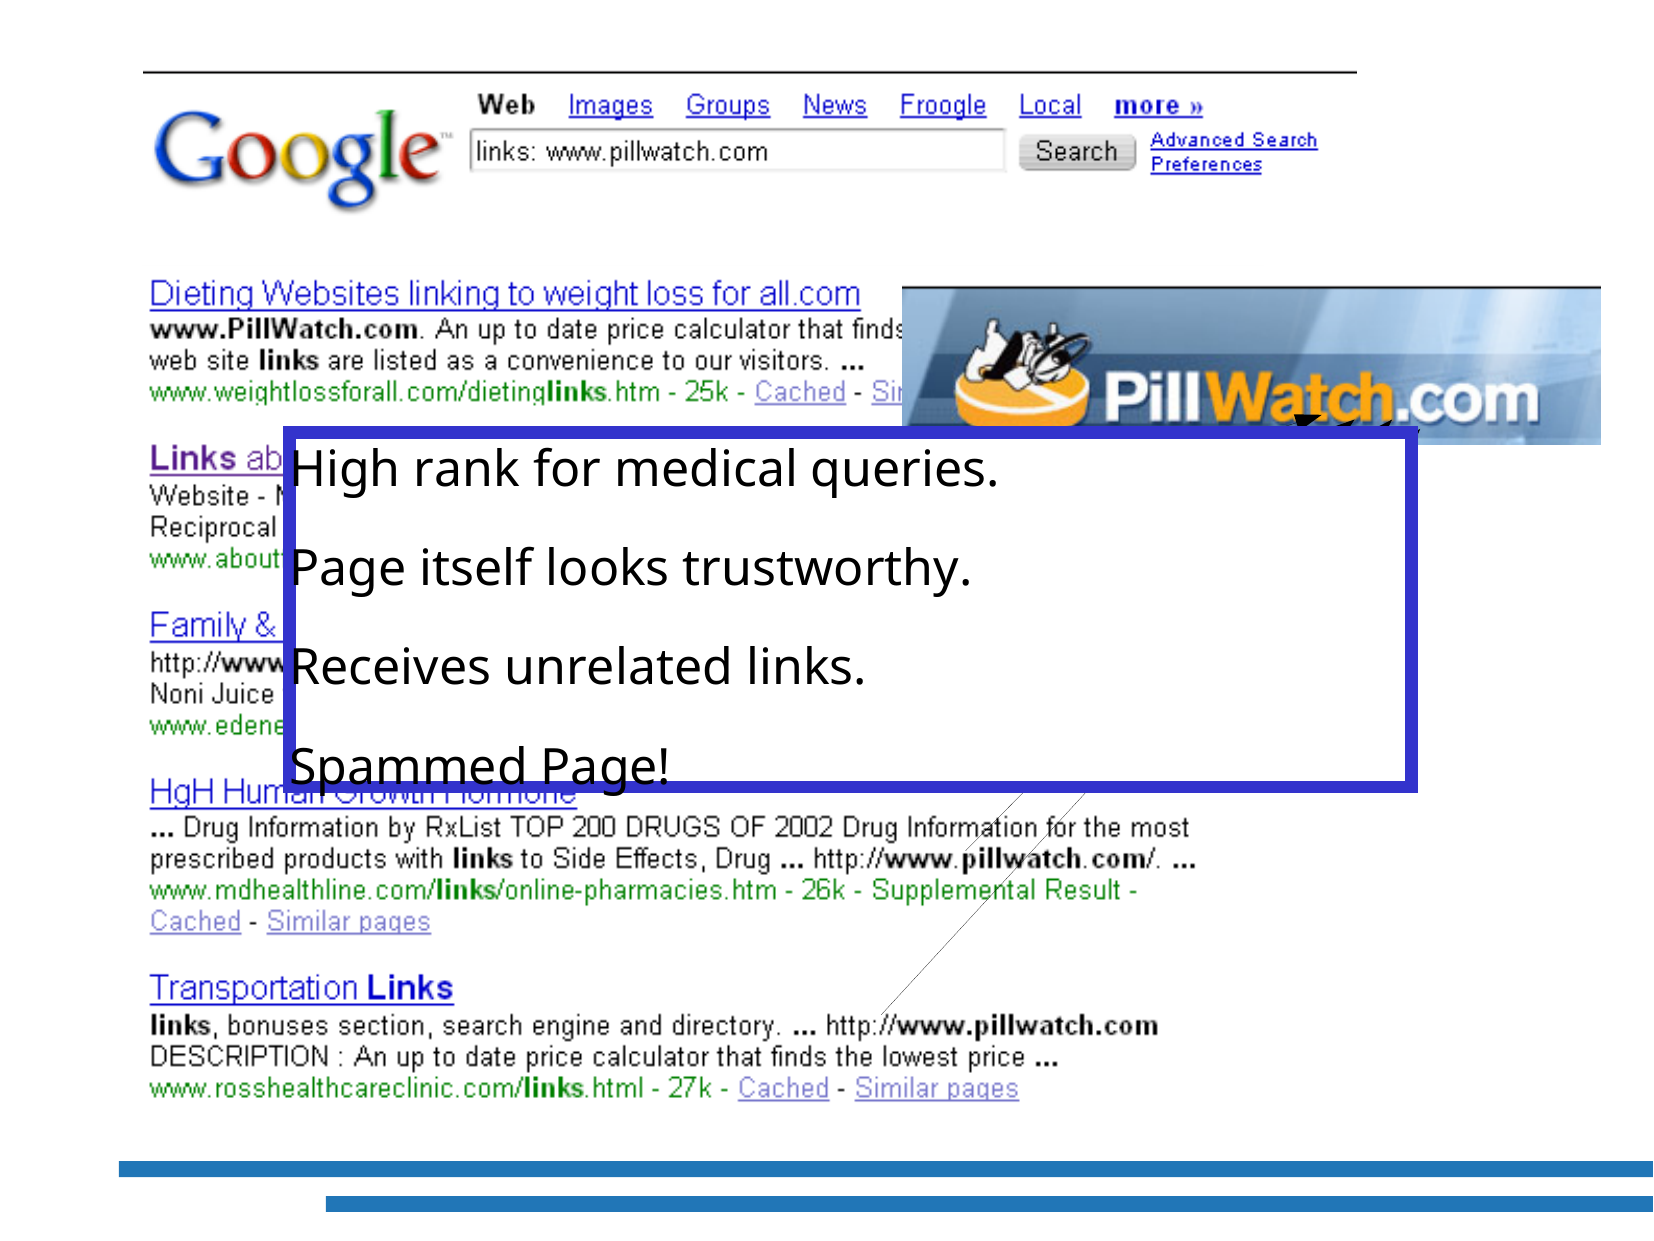

High rank for medical queries.
Page itself looks trustworthy.
Receives unrelated links.
Spammed Page!